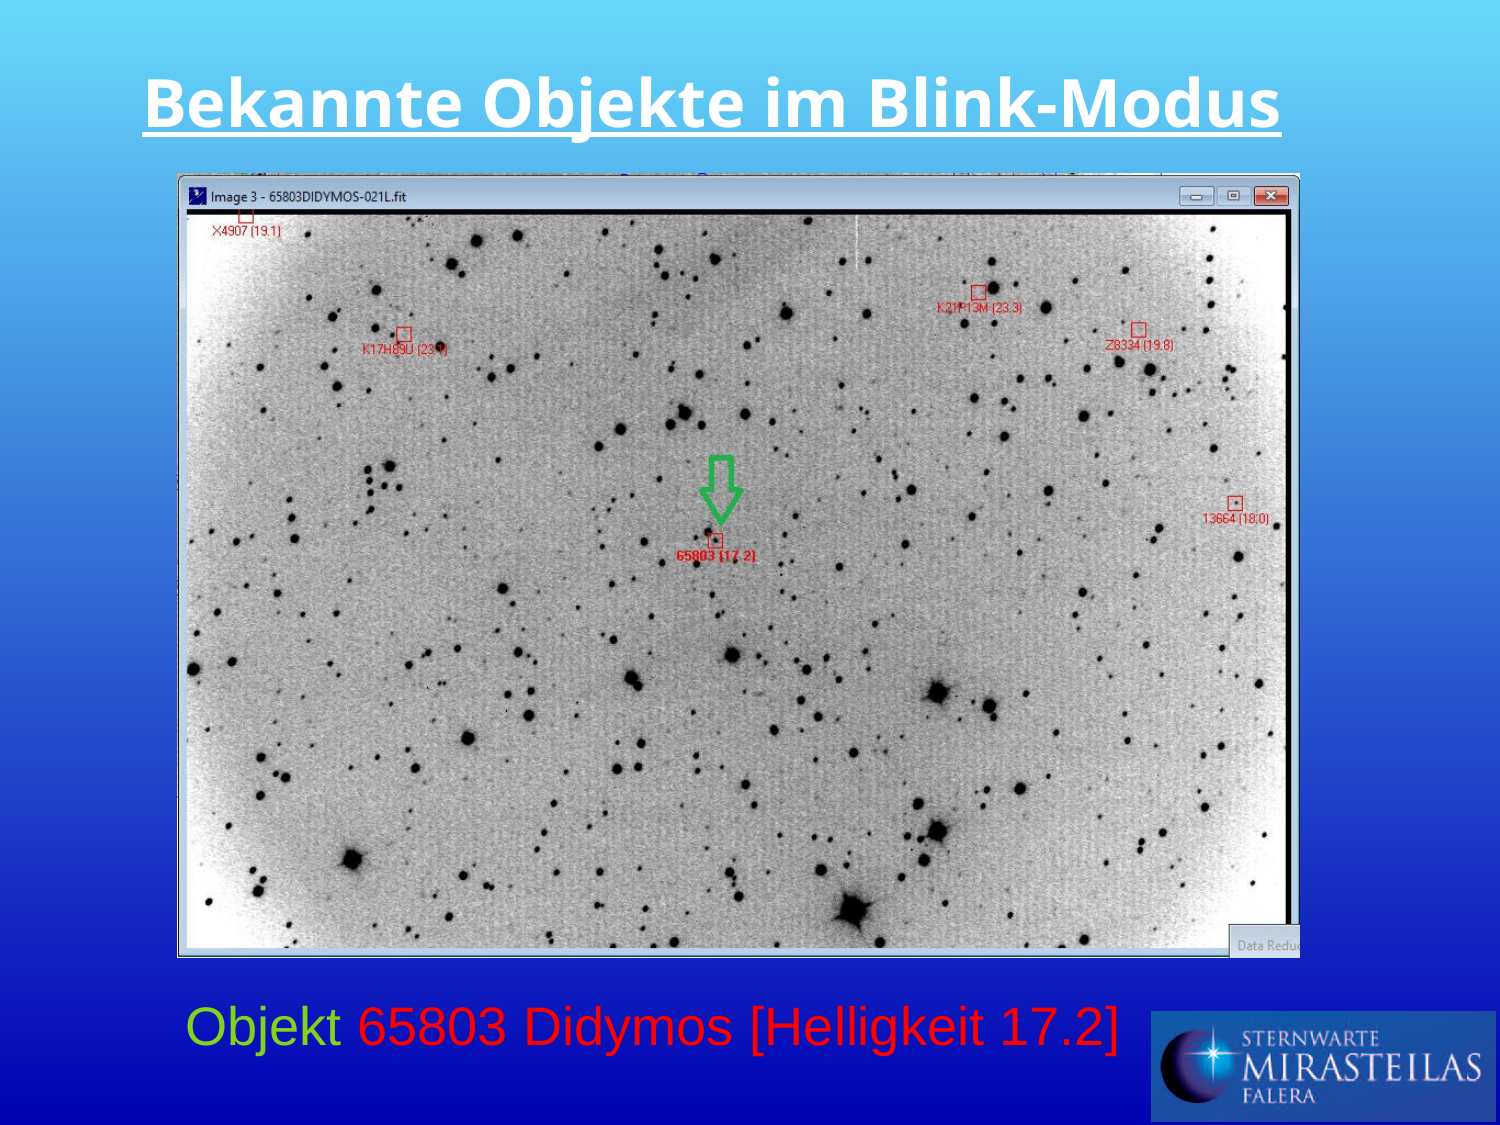

Bekannte Objekte im Blink-Modus
 Objekt 65803 Didymos [Helligkeit 17.2]